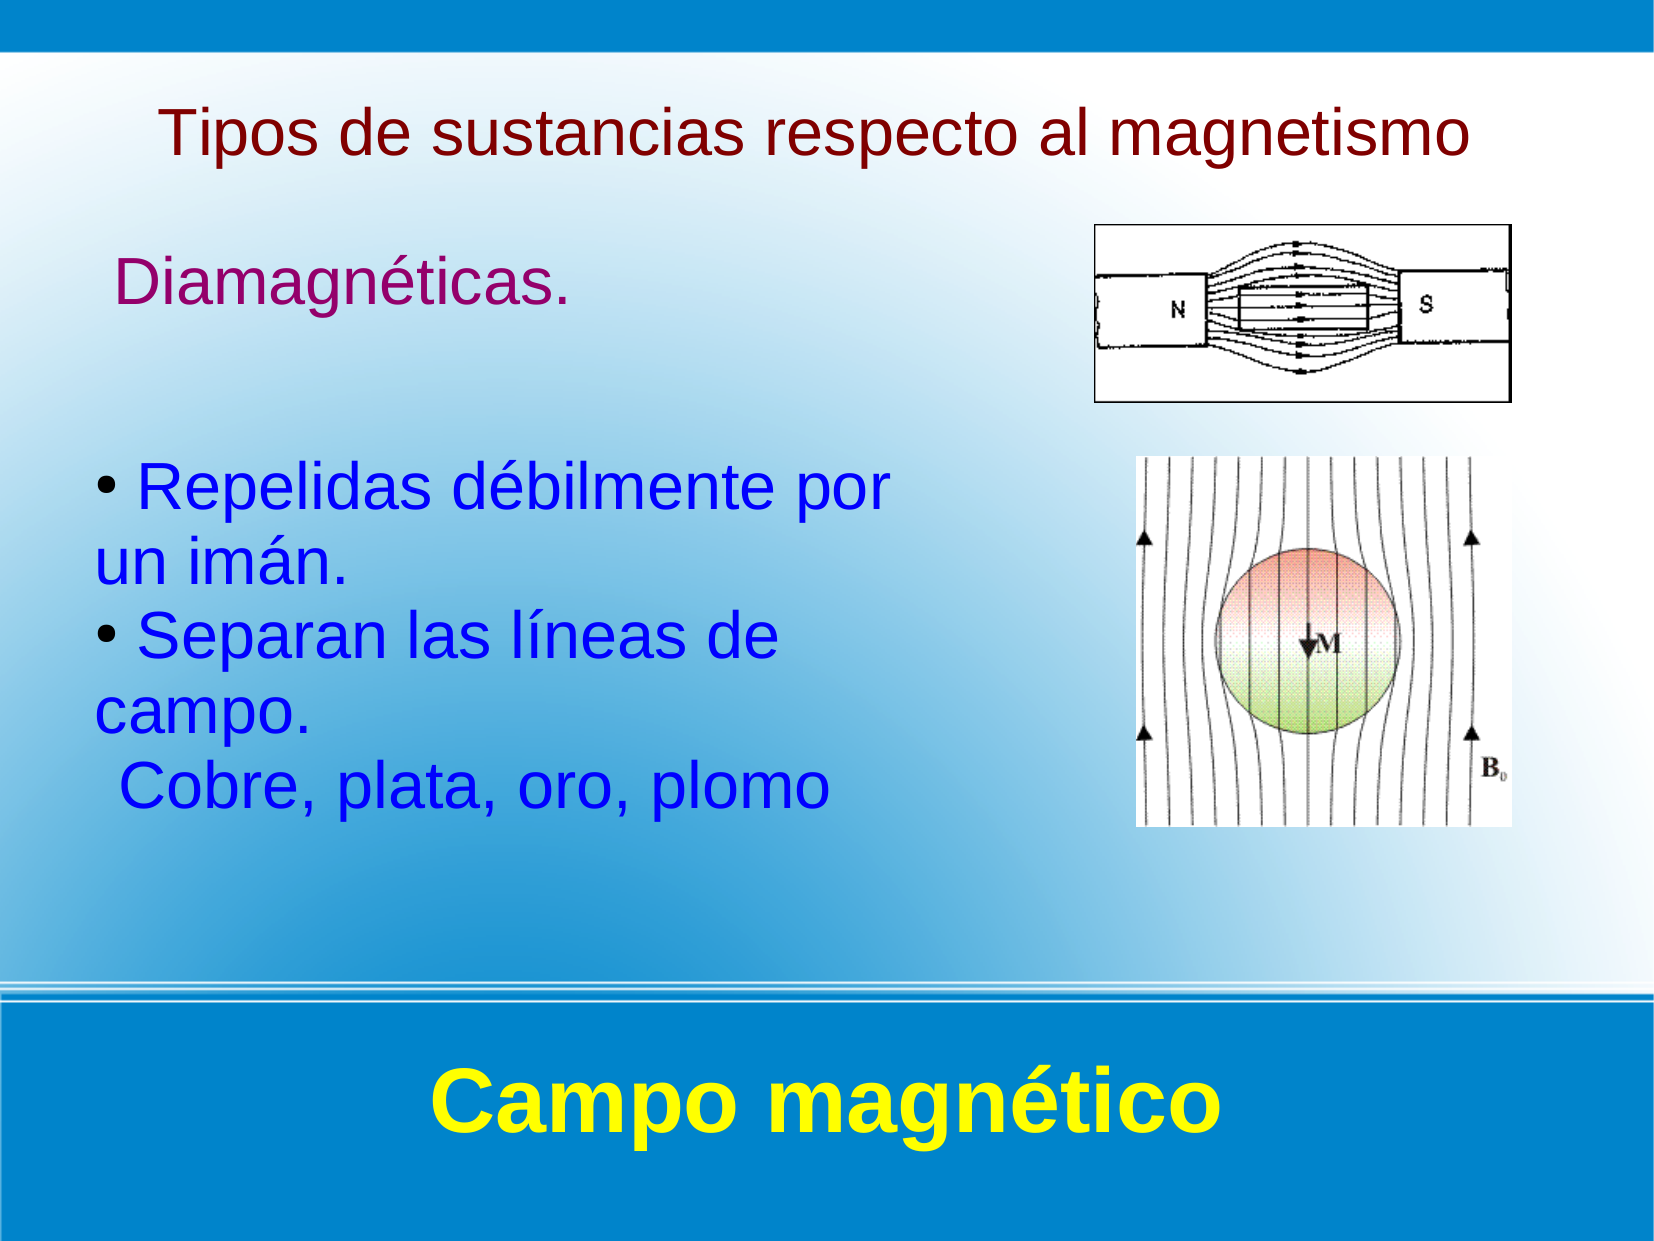

Tipos de sustancias respecto al magnetismo
 Diamagnéticas.
 Repelidas débilmente por un imán.
 Separan las líneas de campo.
Cobre, plata, oro, plomo
# Campo magnético